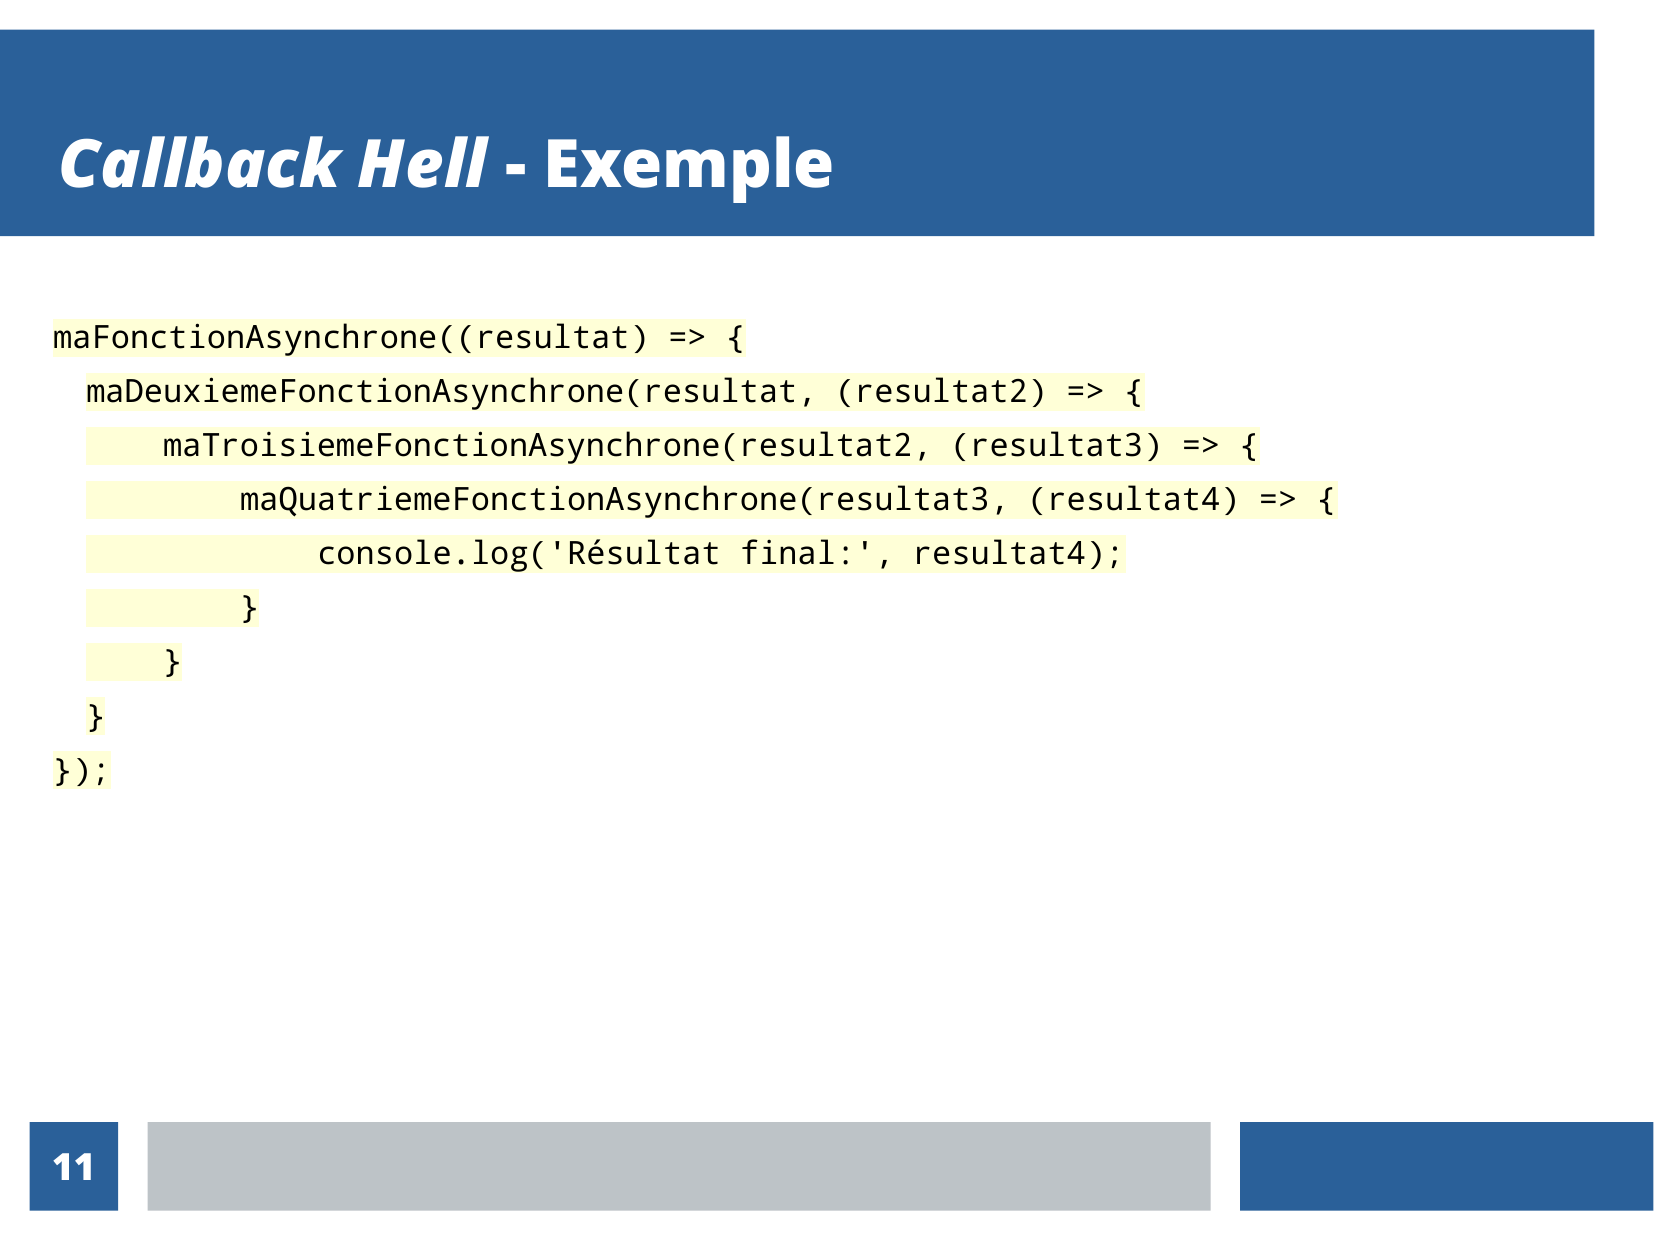

# Callback Hell - Exemple
maFonctionAsynchrone((resultat) => {
maDeuxiemeFonctionAsynchrone(resultat, (resultat2) => {
 maTroisiemeFonctionAsynchrone(resultat2, (resultat3) => {
 maQuatriemeFonctionAsynchrone(resultat3, (resultat4) => {
 console.log('Résultat final:', resultat4);
 }
 }
}
});
11